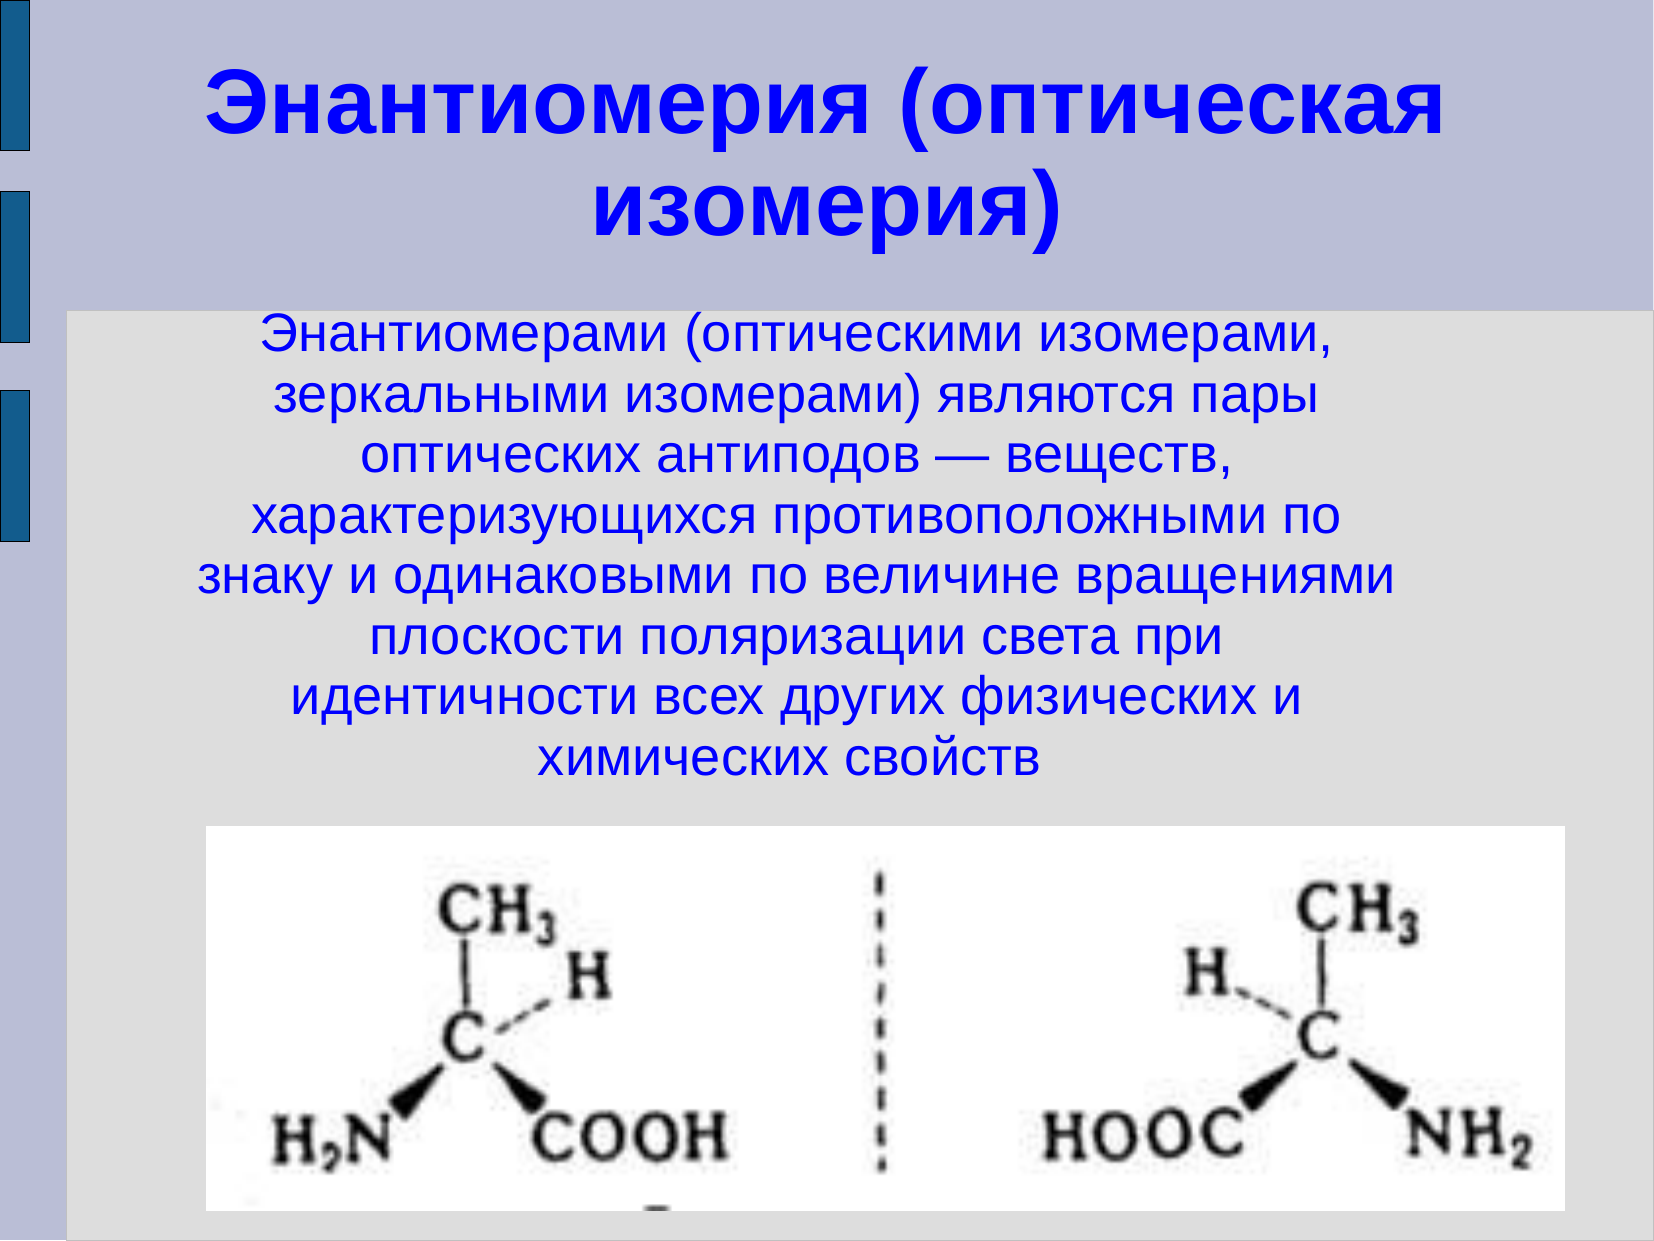

# Энантиомерия (оптическая изомерия)
Энантиомерами (оптическими изомерами, зеркальными изомерами) являются пары оптических антиподов — веществ, характеризующихся противоположными по знаку и одинаковыми по величине вращениями плоскости поляризации света при идентичности всех других физических и химических свойств